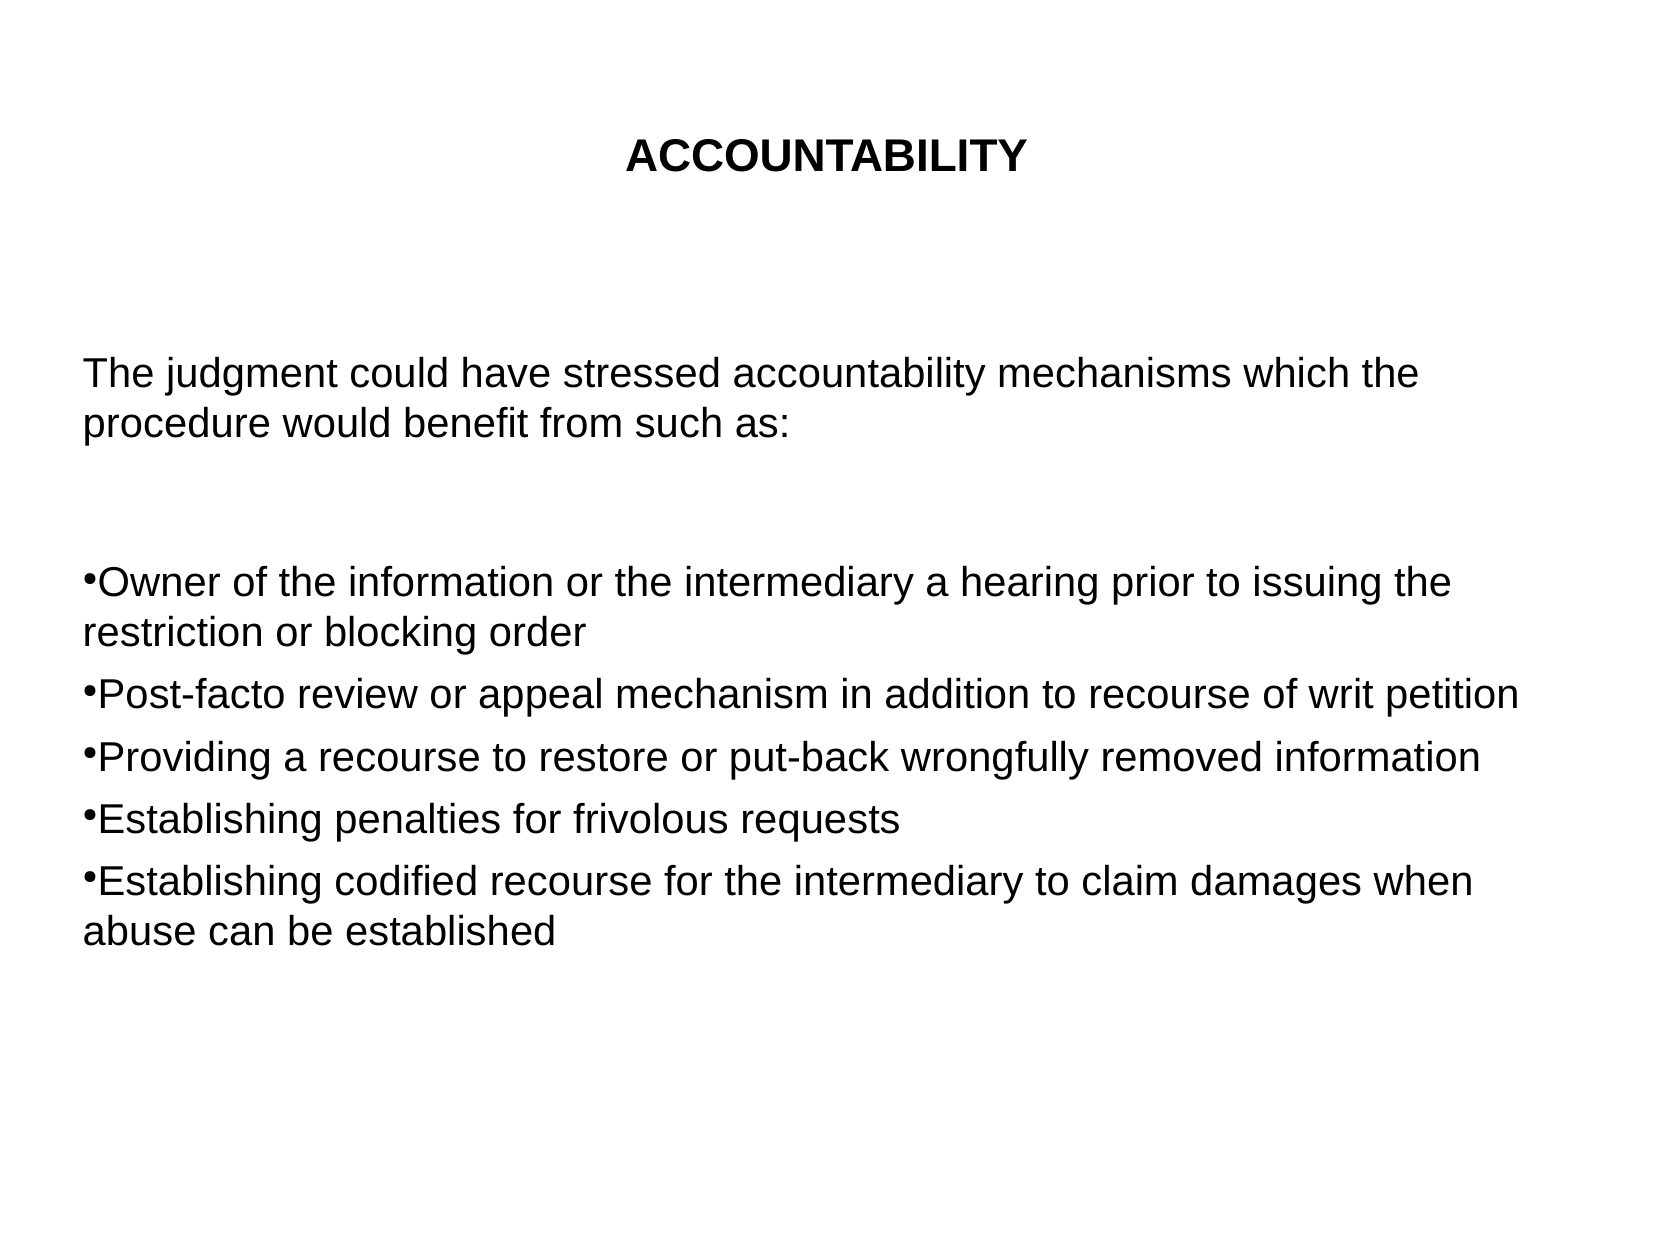

# ACCOUNTABILITY
The judgment could have stressed accountability mechanisms which the procedure would benefit from such as:
Owner of the information or the intermediary a hearing prior to issuing the restriction or blocking order
Post-facto review or appeal mechanism in addition to recourse of writ petition
Providing a recourse to restore or put-back wrongfully removed information
Establishing penalties for frivolous requests
Establishing codified recourse for the intermediary to claim damages when abuse can be established